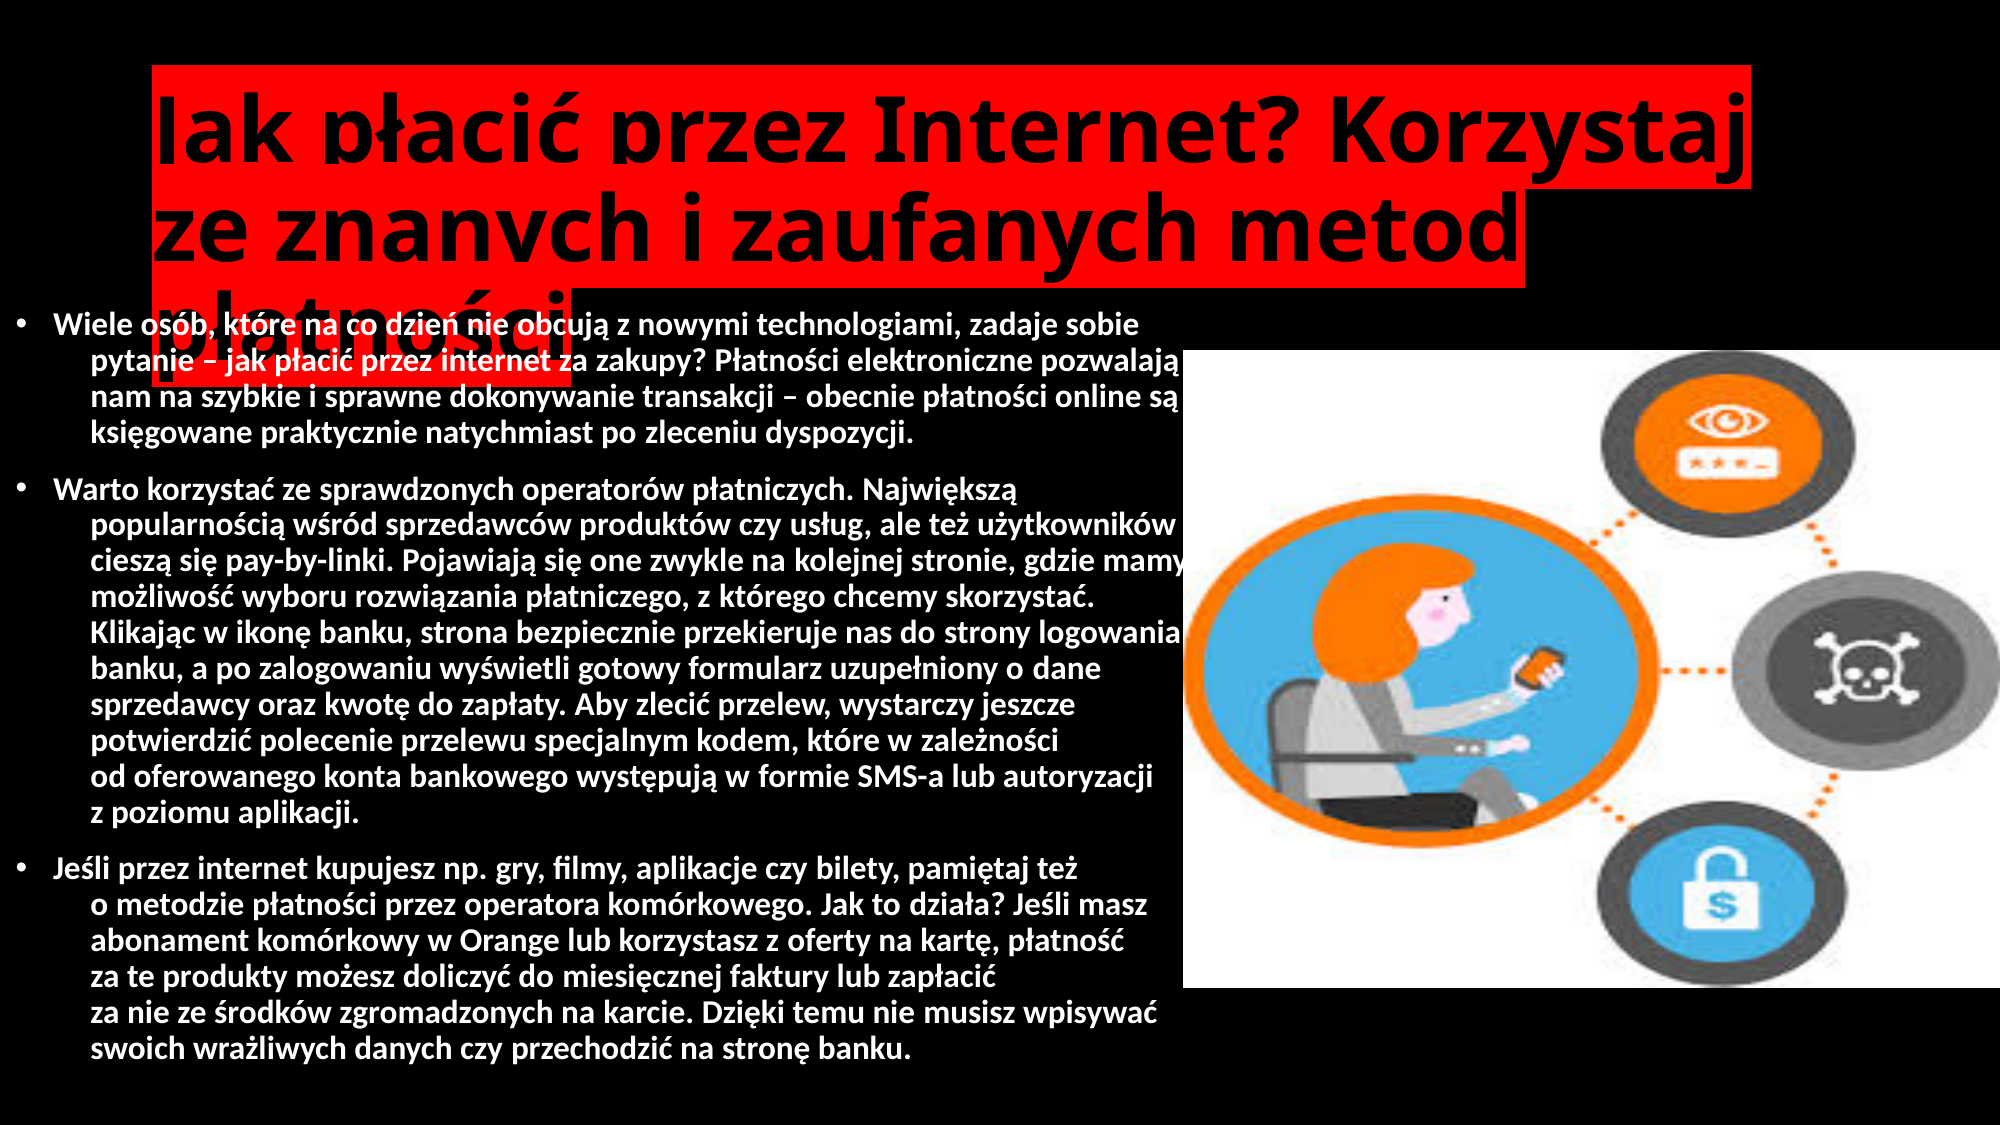

Jak płacić przez Internet? Korzystaj ze znanych i zaufanych metod płatności
Wiele osób, które na co dzień nie obcują z nowymi technologiami, zadaje sobie pytanie – jak płacić przez internet za zakupy? Płatności elektroniczne pozwalają nam na szybkie i sprawne dokonywanie transakcji – obecnie płatności online są księgowane praktycznie natychmiast po zleceniu dyspozycji.
Warto korzystać ze sprawdzonych operatorów płatniczych. Największą popularnością wśród sprzedawców produktów czy usług, ale też użytkowników cieszą się pay-by-linki. Pojawiają się one zwykle na kolejnej stronie, gdzie mamy możliwość wyboru rozwiązania płatniczego, z którego chcemy skorzystać. Klikając w ikonę banku, strona bezpiecznie przekieruje nas do strony logowania banku, a po zalogowaniu wyświetli gotowy formularz uzupełniony o dane sprzedawcy oraz kwotę do zapłaty. Aby zlecić przelew, wystarczy jeszcze potwierdzić polecenie przelewu specjalnym kodem, które w zależności od oferowanego konta bankowego występują w formie SMS-a lub autoryzacji z poziomu aplikacji.
Jeśli przez internet kupujesz np. gry, filmy, aplikacje czy bilety, pamiętaj też o metodzie płatności przez operatora komórkowego. Jak to działa? Jeśli masz abonament komórkowy w Orange lub korzystasz z oferty na kartę, płatność za te produkty możesz doliczyć do miesięcznej faktury lub zapłacić za nie ze środków zgromadzonych na karcie. Dzięki temu nie musisz wpisywać swoich wrażliwych danych czy przechodzić na stronę banku.